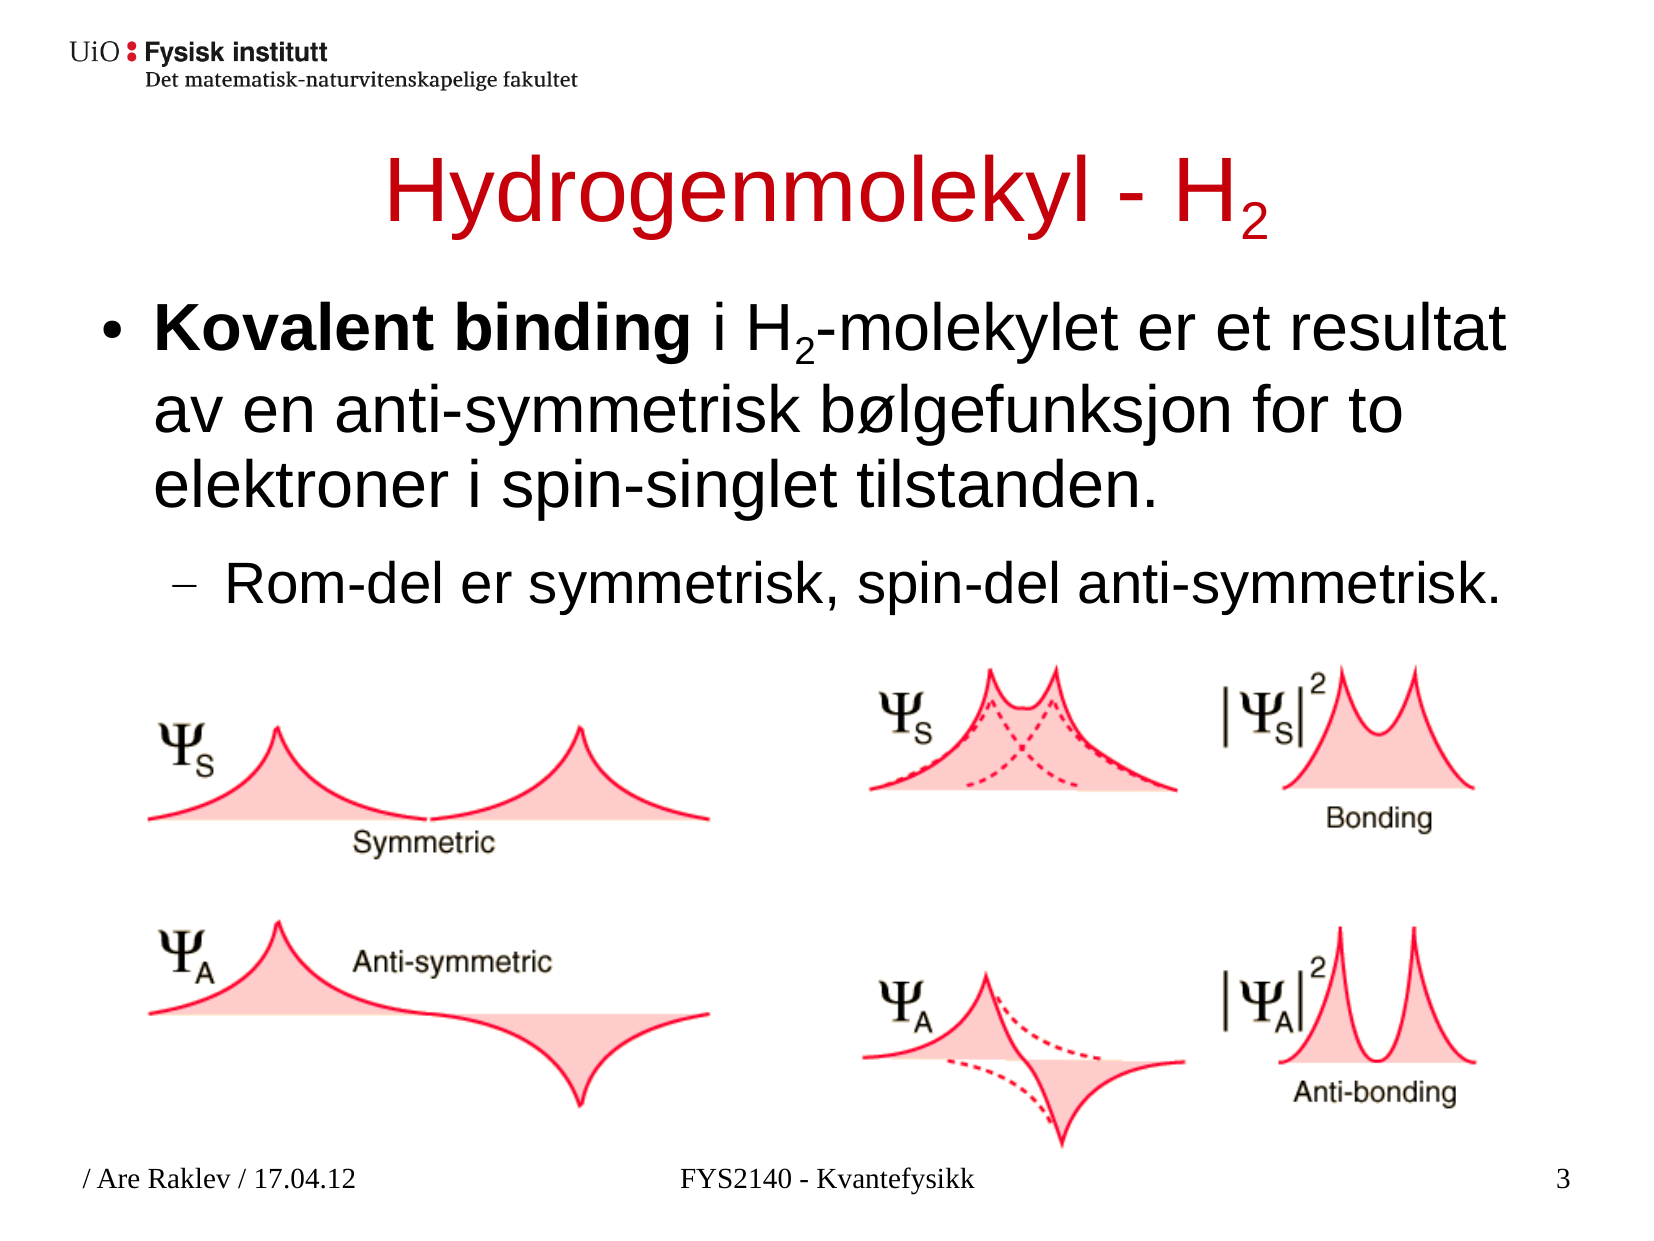

# Hydrogenmolekyl - H2
Kovalent binding i H2-molekylet er et resultat av en anti-symmetrisk bølgefunksjon for to elektroner i spin-singlet tilstanden.
Rom-del er symmetrisk, spin-del anti-symmetrisk.
/ Are Raklev / 17.04.12
FYS2140 - Kvantefysikk
3